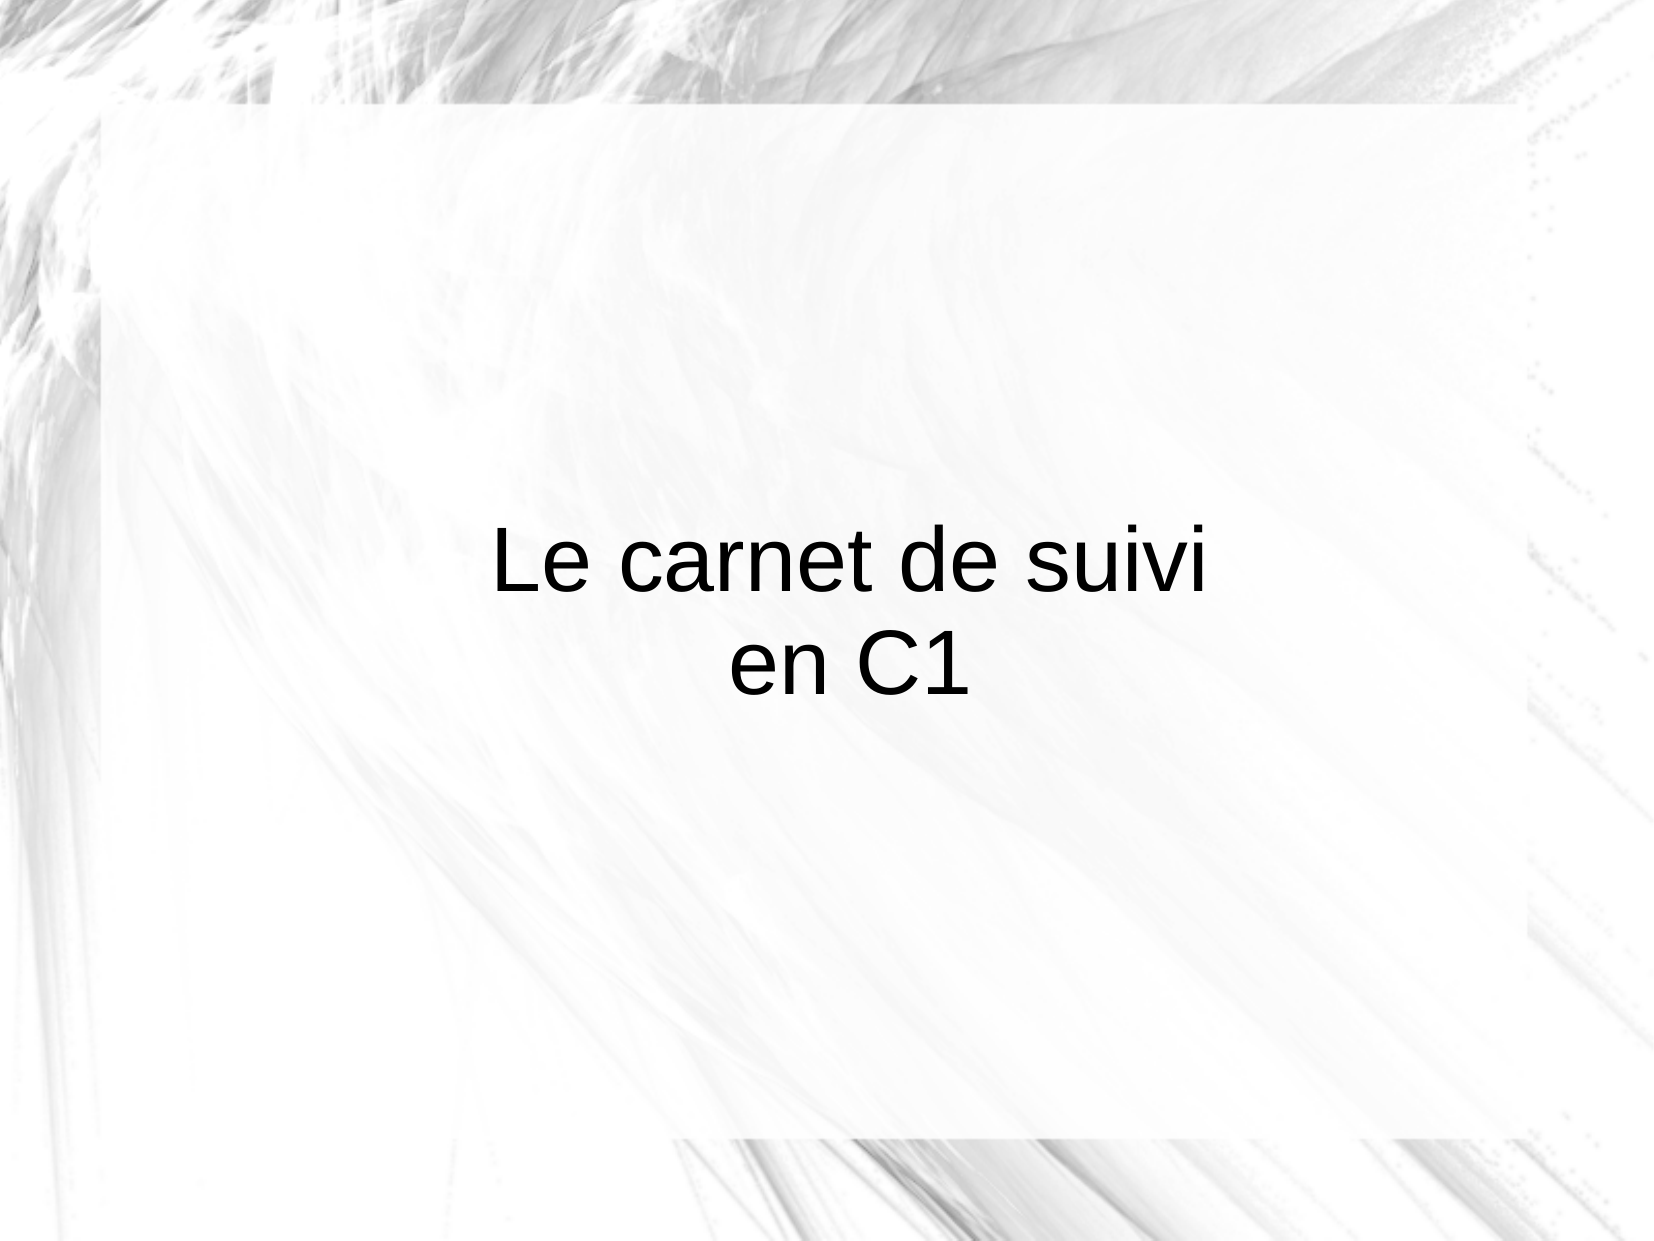

# Le carnet de suivi en C1